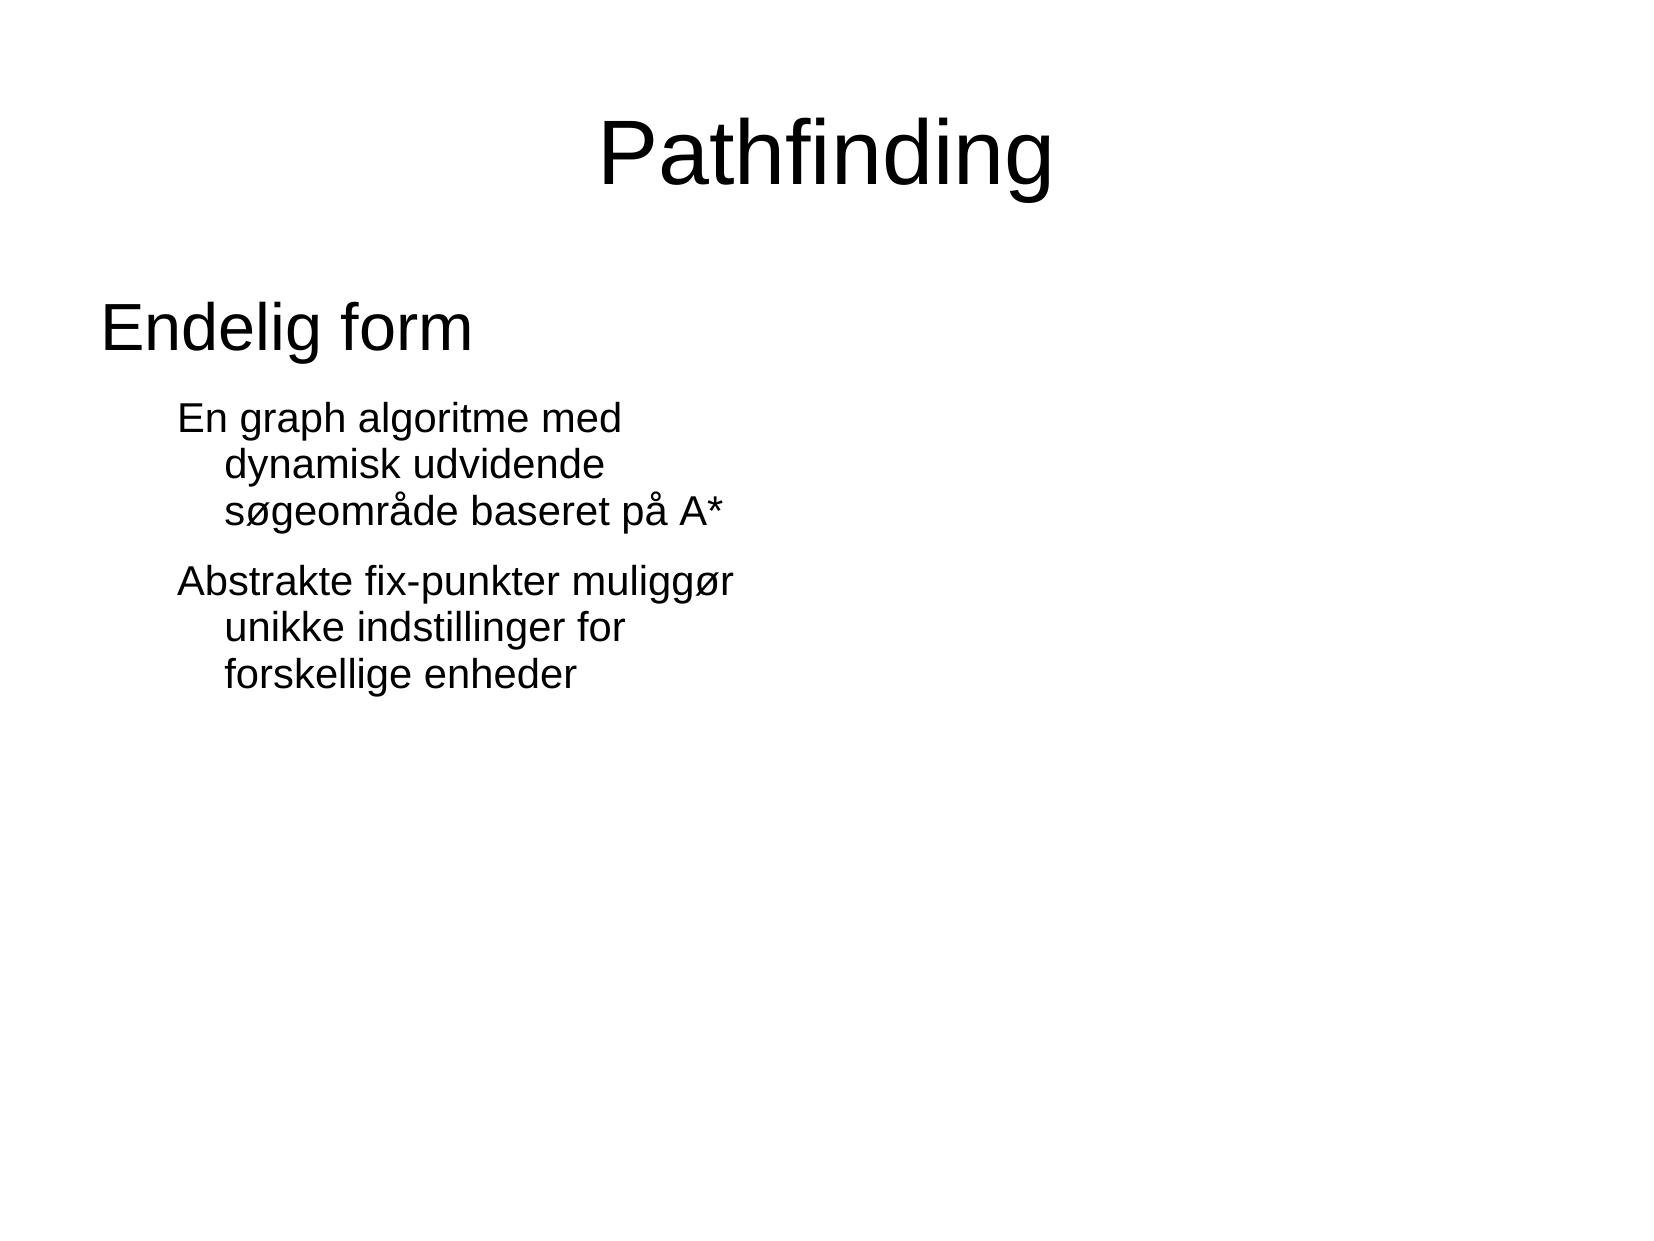

# Pathfinding
Endelig form
En graph algoritme med dynamisk udvidende søgeområde baseret på A*
Abstrakte fix-punkter muliggør unikke indstillinger for forskellige enheder